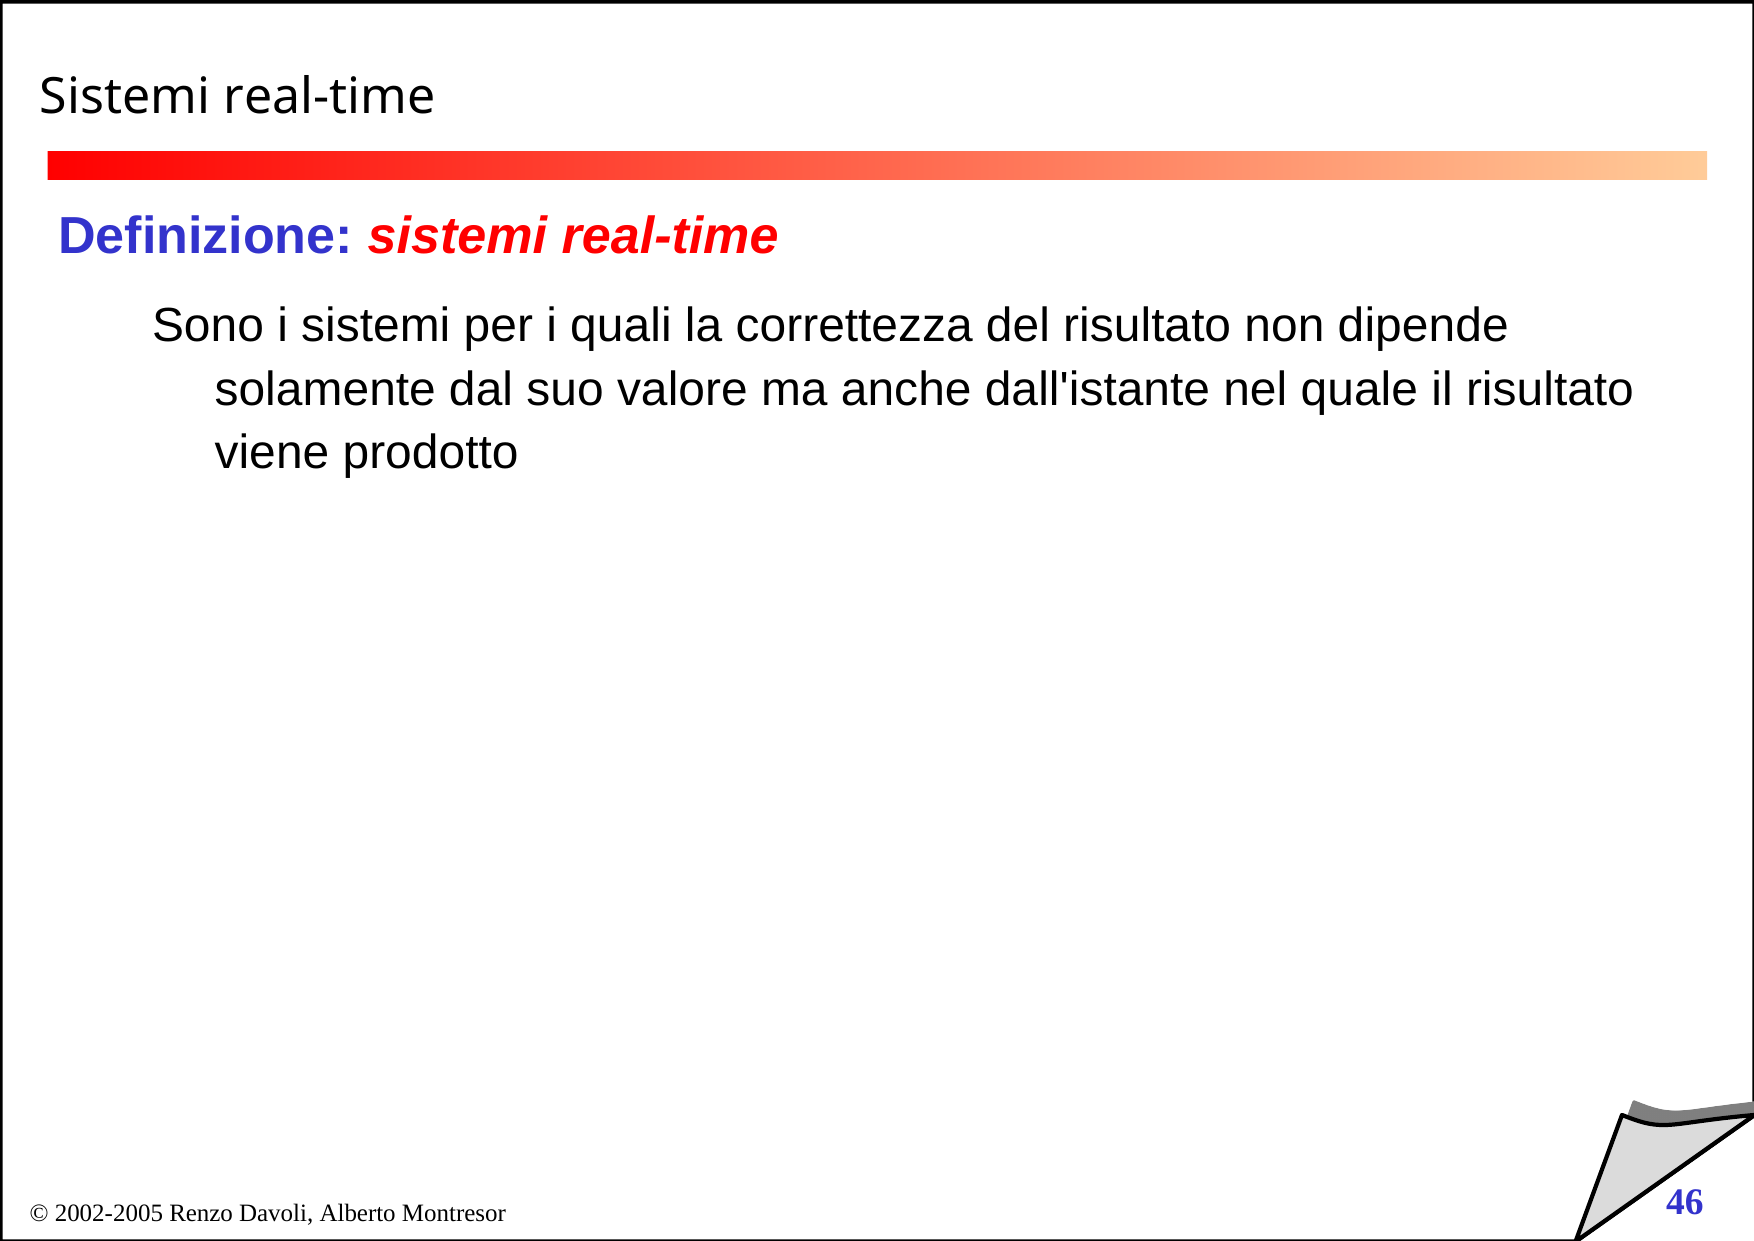

# Sistemi real-time
Definizione: sistemi real-time
Sono i sistemi per i quali la correttezza del risultato non dipende solamente dal suo valore ma anche dall'istante nel quale il risultato viene prodotto